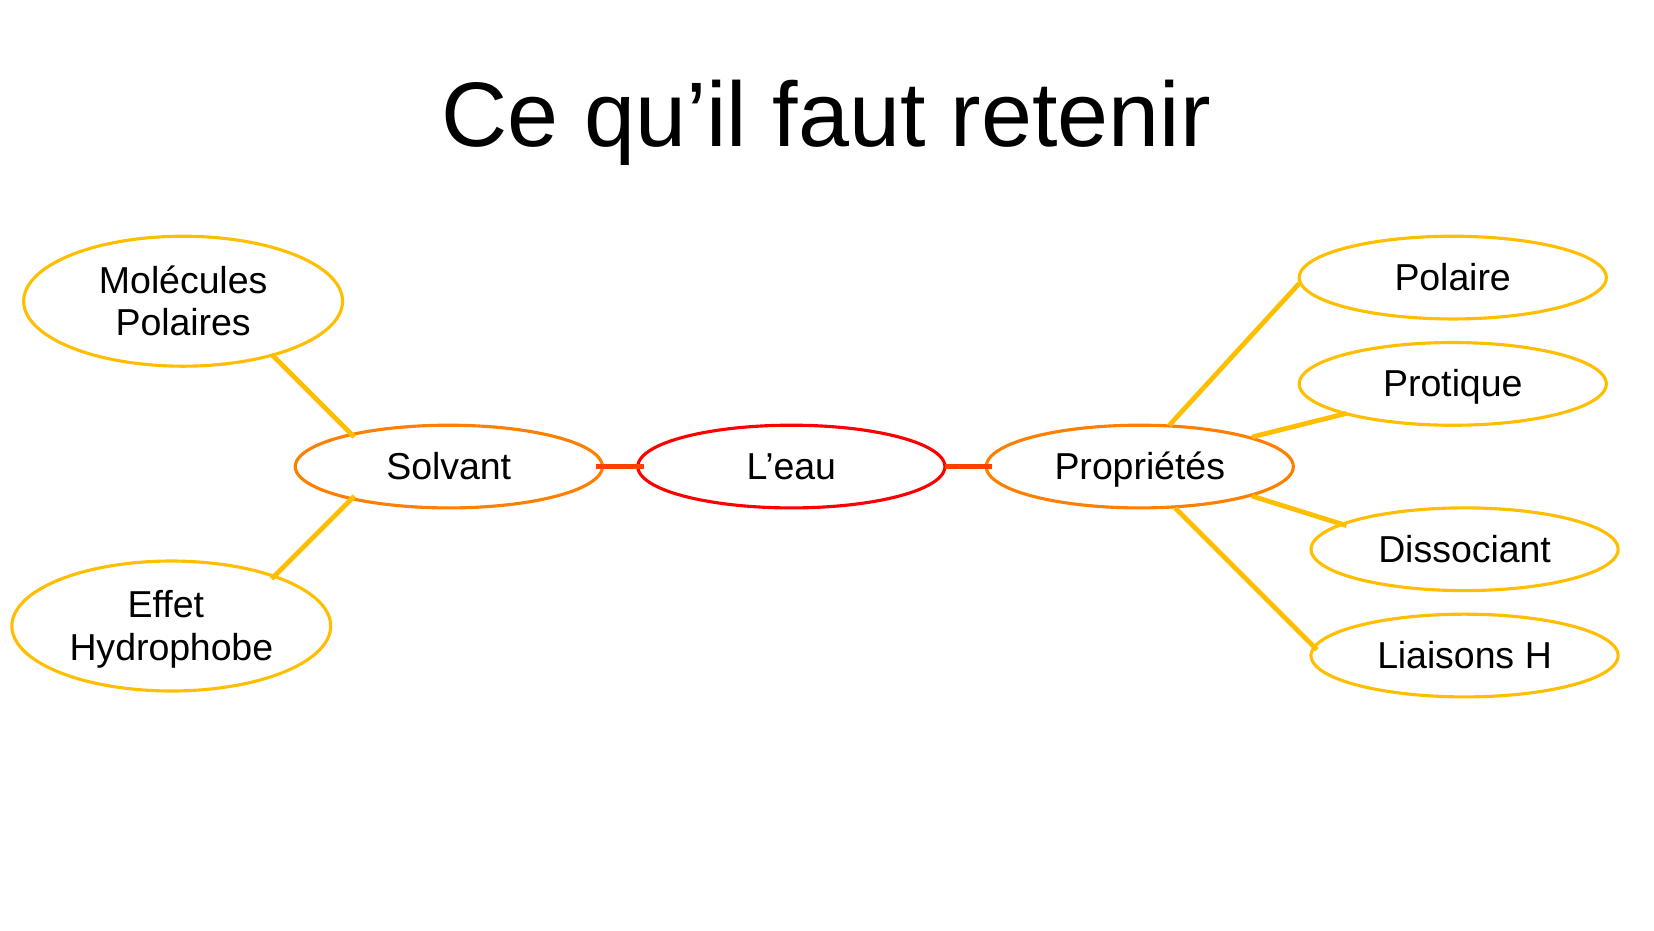

# Ce qu’il faut retenir
Molécules
Polaires
Polaire
Protique
Solvant
L’eau
Propriétés
Dissociant
Effet
Hydrophobe
Liaisons H